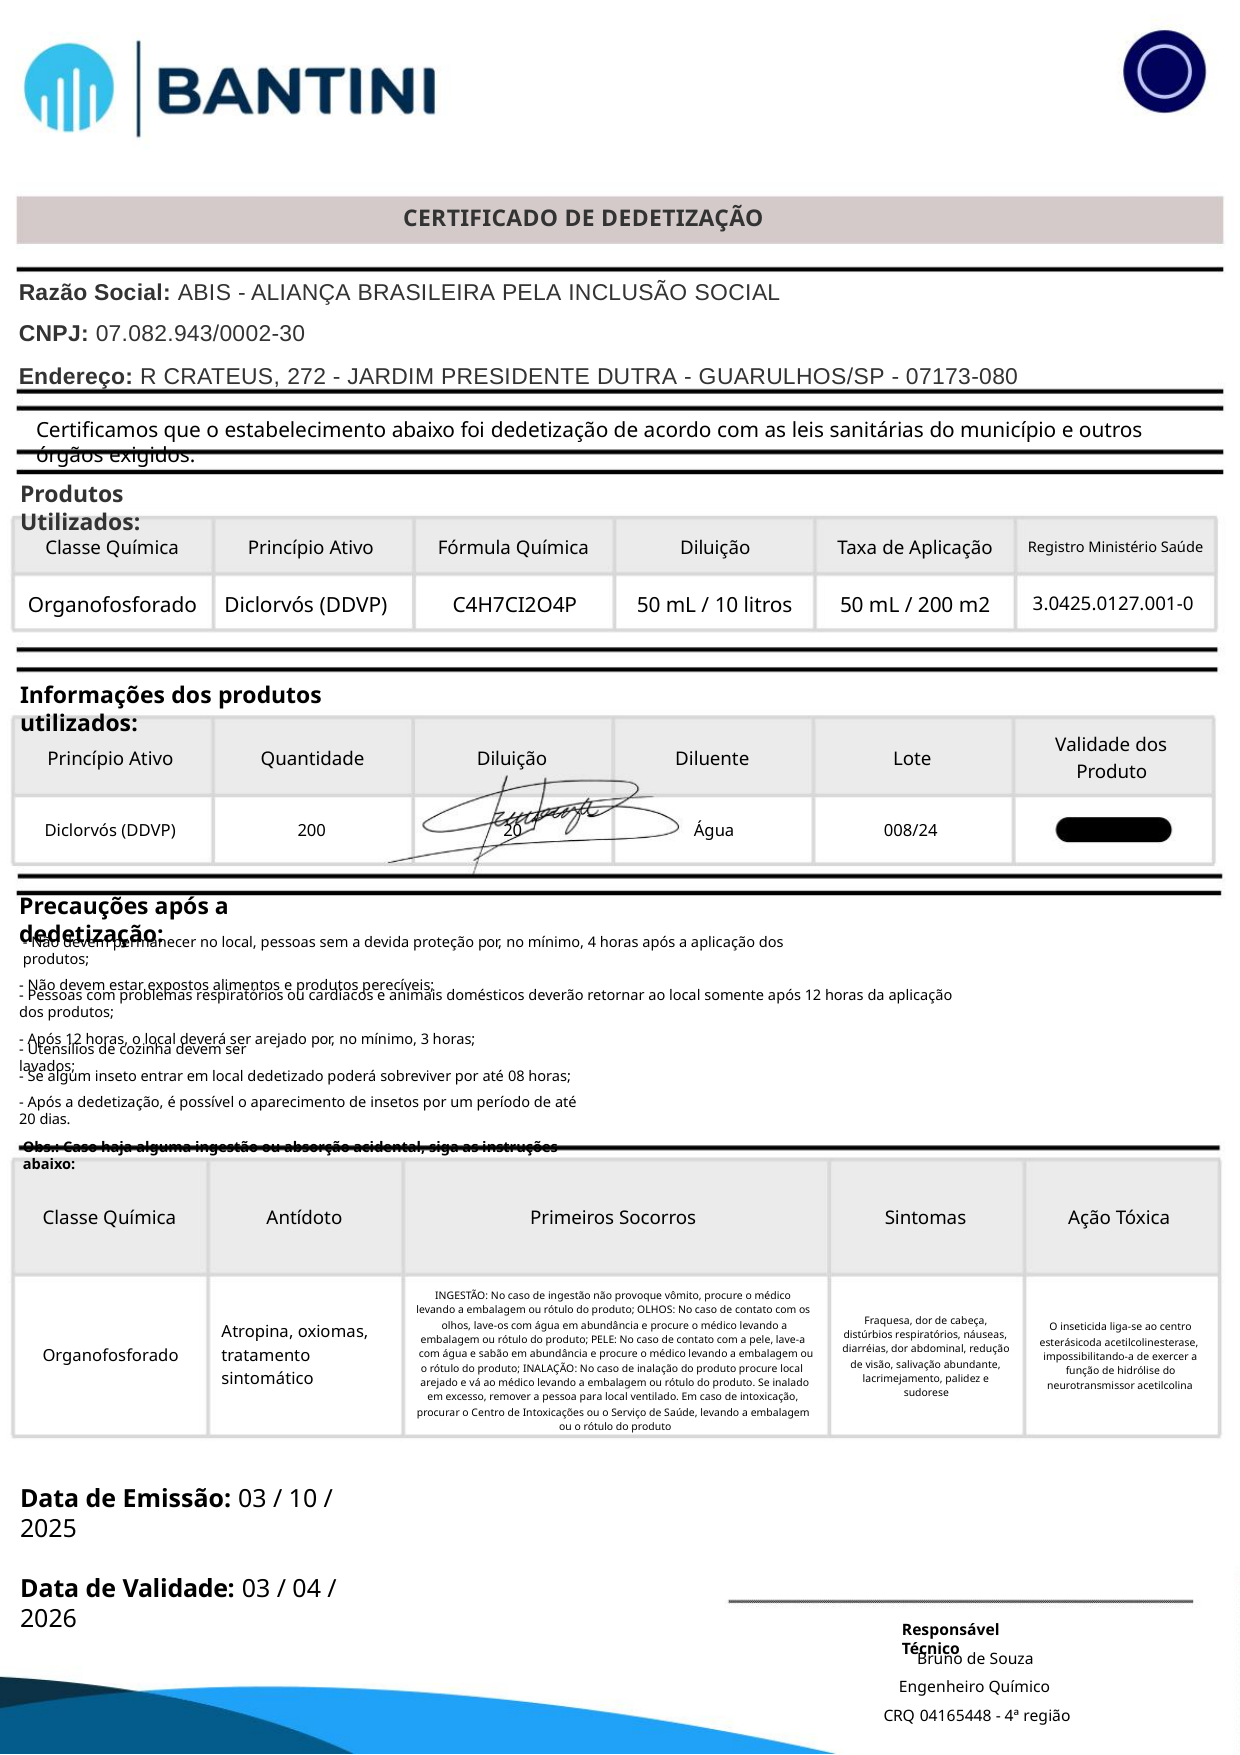

CERTIFICADO DE DEDETIZAÇÃO
Razão Social: ABIS - ALIANÇA BRASILEIRA PELA INCLUSÃO SOCIAL
CNPJ: 07.082.943/0002-30
Endereço: R CRATEUS, 272 - JARDIM PRESIDENTE DUTRA - GUARULHOS/SP - 07173-080
Certificamos que o estabelecimento abaixo foi dedetização de acordo com as leis sanitárias do município e outros órgãos exigidos.
Produtos Utilizados:
Classe Química
Princípio Ativo
Fórmula Química
Diluição
Taxa de Aplicação
50 mL / 200 m2
Registro Ministério Saúde
Organofosforado Diclorvós (DDVP)
C4H7CI2O4P
50 mL / 10 litros
3.0425.0127.001-0
Informações dos produtos utilizados:
Validade dos
Produto
Princípio Ativo
Diclorvós (DDVP)
Quantidade
200
Diluição
20
Diluente
Água
Lote
22/05/2026
008/24
Precauções após a dedetização:
- Não devem permanecer no local, pessoas sem a devida proteção por, no mínimo, 4 horas após a aplicação dos produtos;
- Não devem estar expostos alimentos e produtos perecíveis;
- Pessoas com problemas respiratórios ou cardíacos e animais domésticos deverão retornar ao local somente após 12 horas da aplicação dos produtos;
- Após 12 horas, o local deverá ser arejado por, no mínimo, 3 horas;
- Utensílios de cozinha devem ser lavados;
- Se algum inseto entrar em local dedetizado poderá sobreviver por até 08 horas;
- Após a dedetização, é possível o aparecimento de insetos por um período de até 20 dias.
Obs.: Caso haja alguma ingestão ou absorção acidental, siga as instruções abaixo:
Classe Química
Organofosforado
Antídoto
Primeiros Socorros
Sintomas
Ação Tóxica
INGESTÃO: No caso de ingestão não provoque vômito, procure o médico
levando a embalagem ou rótulo do produto; OLHOS: No caso de contato com os
Fraquesa, dor de cabeça,
distúrbios respiratórios, náuseas,
diarréias, dor abdominal, redução
de visão, salivação abundante,
lacrimejamento, palidez e
sudorese
olhos, lave-os com água em abundância e procure o médico levando a
embalagem ou rótulo do produto; PELE: No caso de contato com a pele, lave-a
com água e sabão em abundância e procure o médico levando a embalagem ou
o rótulo do produto; INALAÇÃO: No caso de inalação do produto procure local
arejado e vá ao médico levando a embalagem ou rótulo do produto. Se inalado
em excesso, remover a pessoa para local ventilado. Em caso de intoxicação,
Atropina, oxiomas,
tratamento
sintomático
O inseticida liga-se ao centro
esterásicoda acetilcolinesterase,
impossibilitando-a de exercer a
função de hidrólise do
neurotransmissor acetilcolina
procurar o Centro de Intoxicações ou o Serviço de Saúde, levando a embalagem
ou o rótulo do produto
Data de Emissão: 03 / 10 / 2025
Data de Validade: 03 / 04 / 2026
Responsável Técnico
Bruno de Souza
Engenheiro Químico
CRQ 04165448 - 4ª região